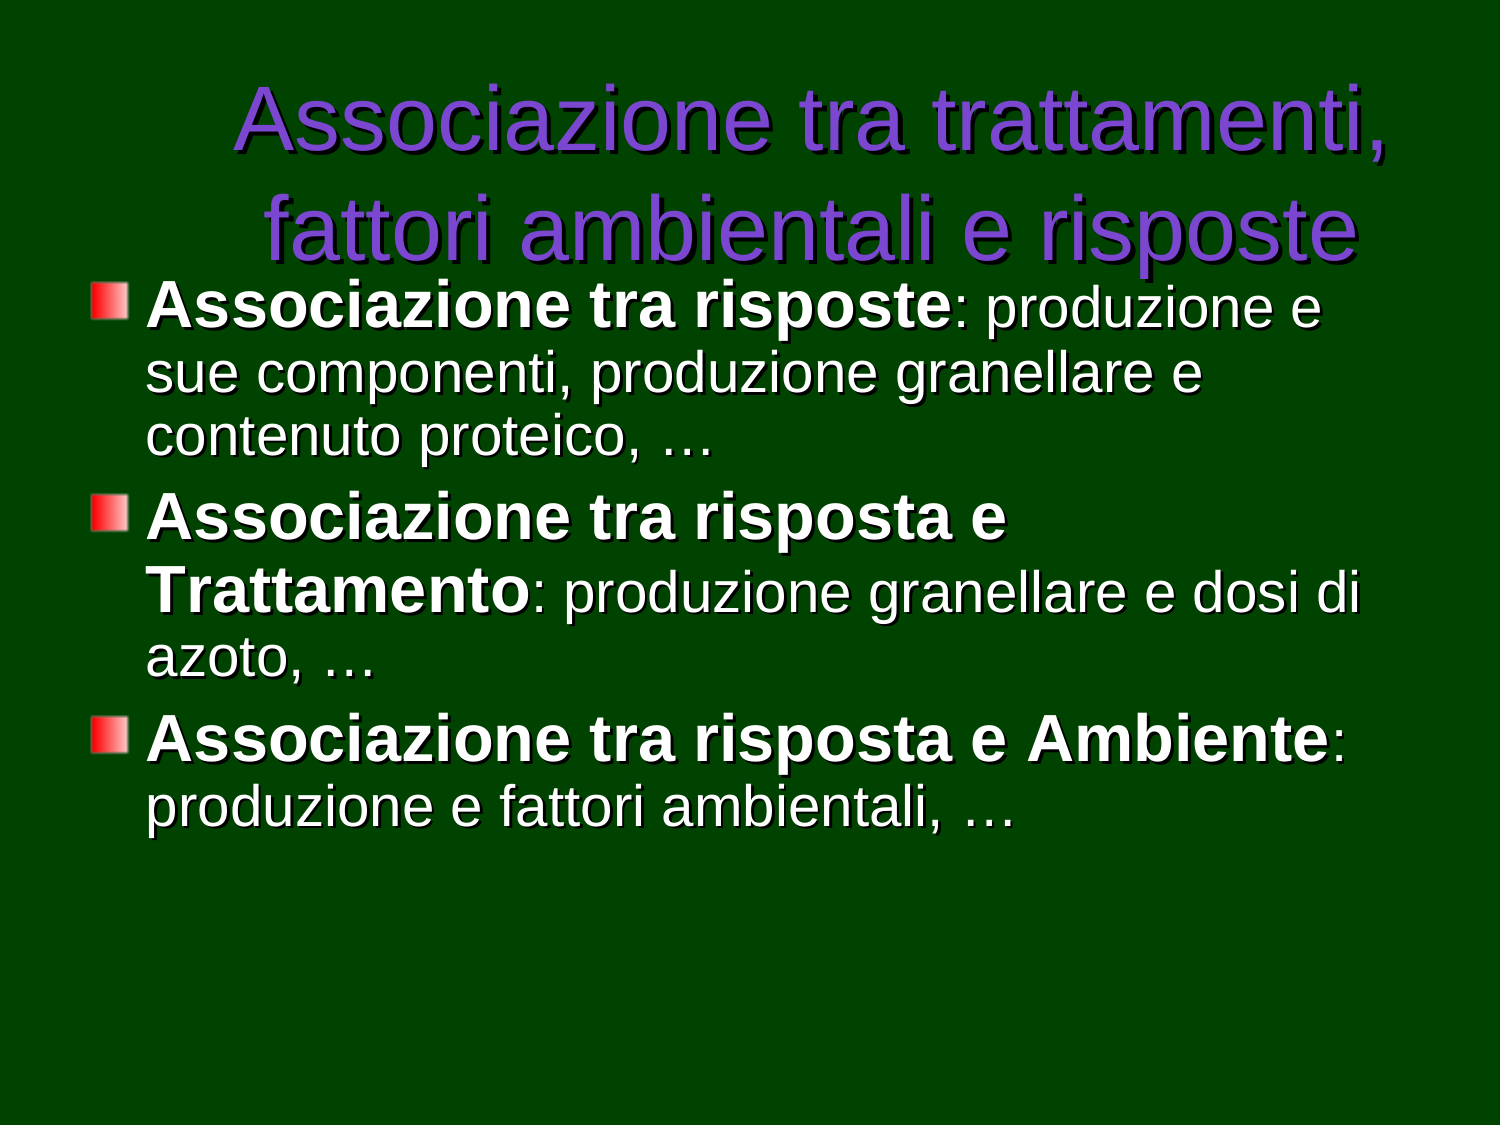

# Associazione tra trattamenti, fattori ambientali e risposte
Associazione tra risposte: produzione e sue componenti, produzione granellare e contenuto proteico, …
Associazione tra risposta e Trattamento: produzione granellare e dosi di azoto, …
Associazione tra risposta e Ambiente: produzione e fattori ambientali, …